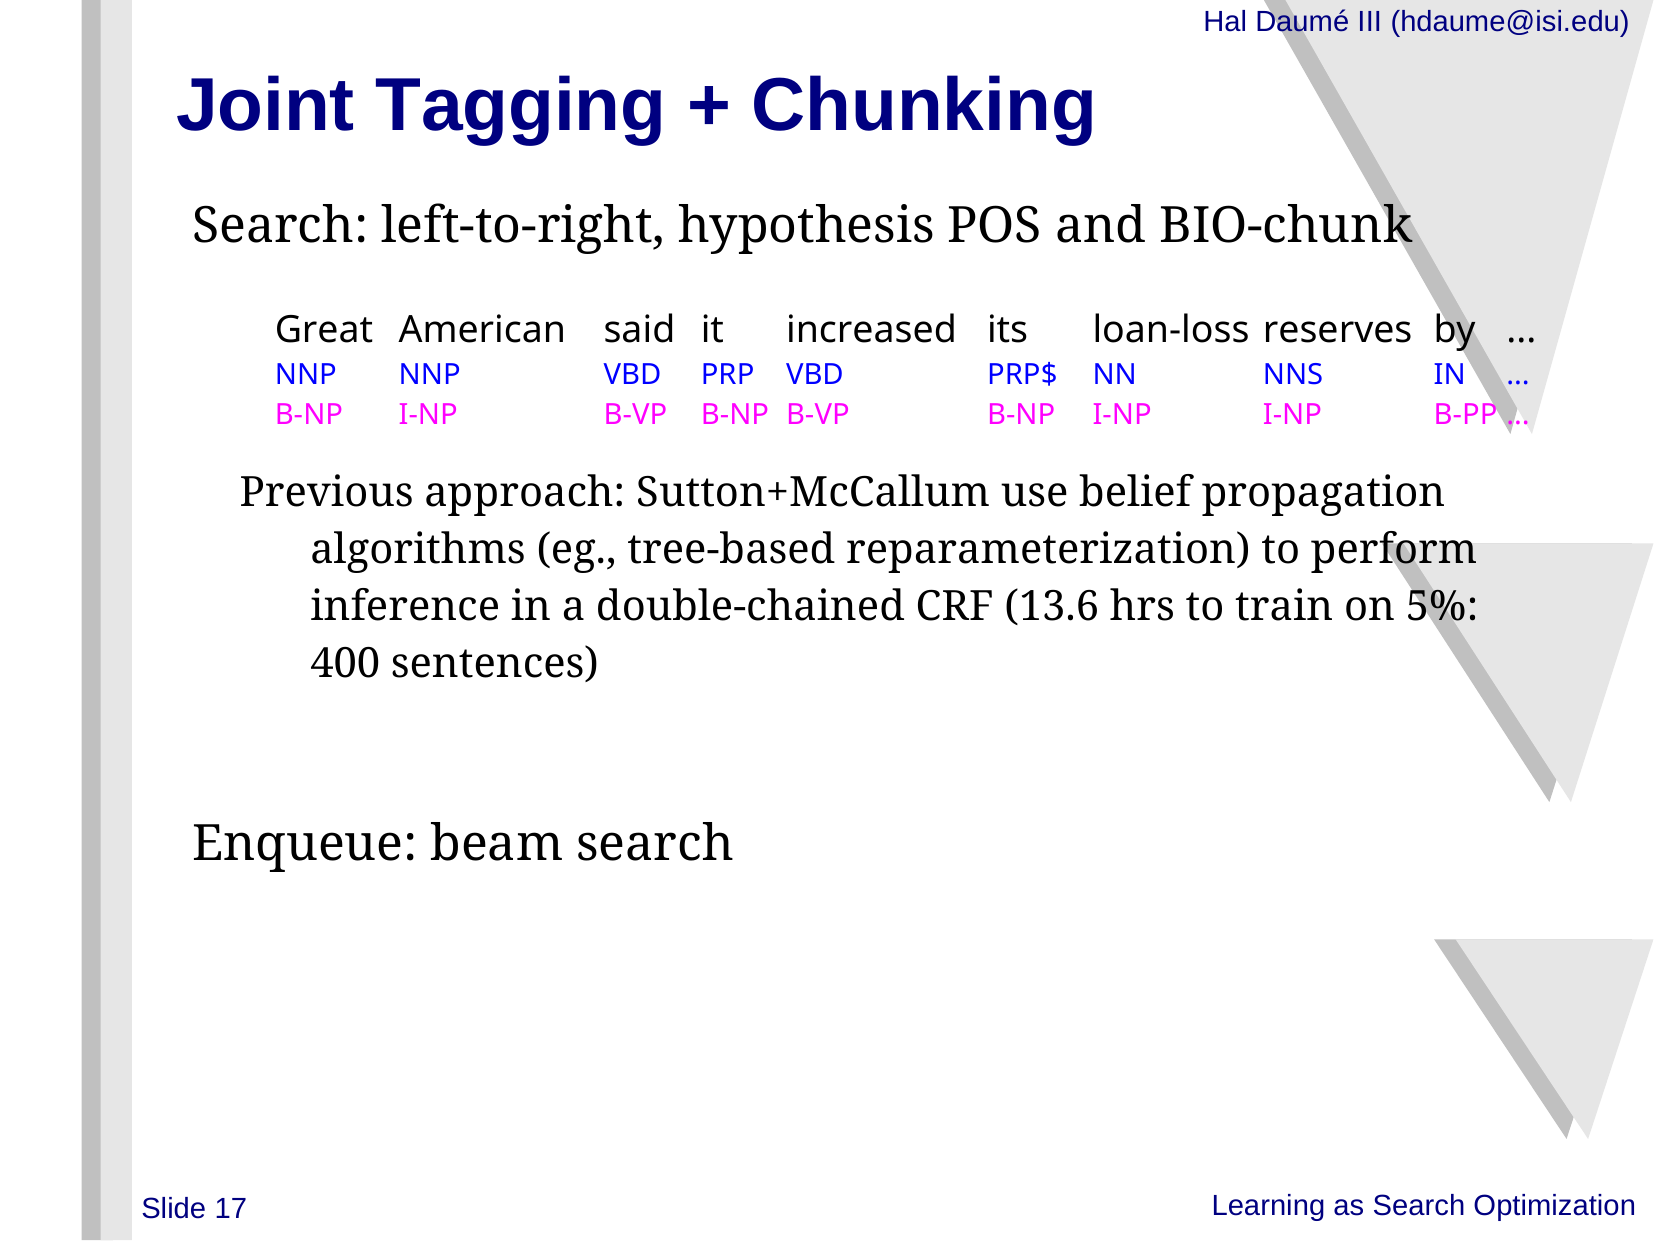

# Joint Tagging + Chunking
Search: left-to-right, hypothesis POS and BIO-chunk
Previous approach: Sutton+McCallum use belief propagation algorithms (eg., tree-based reparameterization) to perform inference in a double-chained CRF (13.6 hrs to train on 5%: 400 sentences)
Enqueue: beam search
Great	American	said	it	increased	its	loan-loss	reserves	by	...
NNP	NNP	VBD	PRP	VBD	PRP$	NN	NNS	IN	...
B-NP	I-NP	B-VP	B-NP	B-VP	B-NP	I-NP	I-NP	B-PP	...